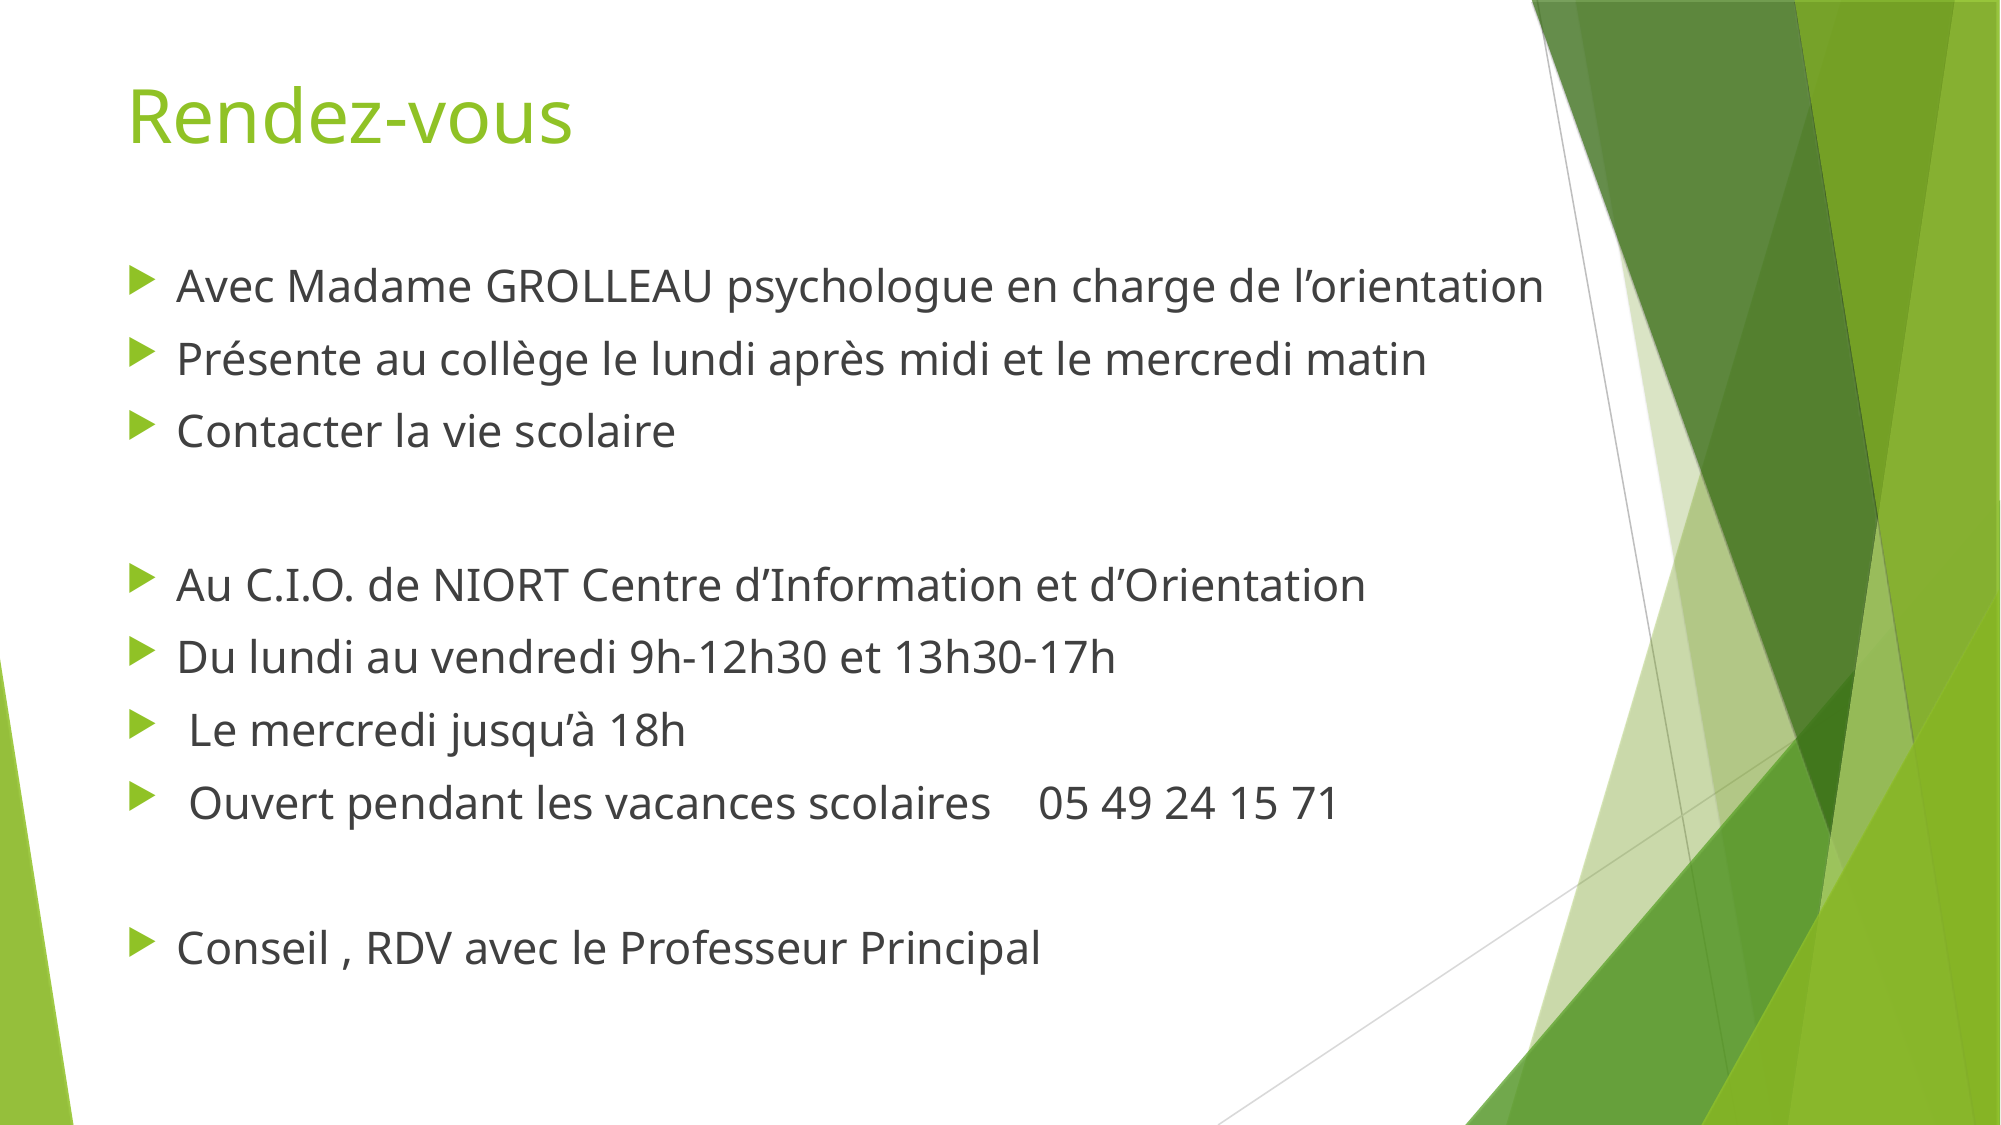

# Rendez-vous
Avec Madame GROLLEAU psychologue en charge de l’orientation
Présente au collège le lundi après midi et le mercredi matin
Contacter la vie scolaire
Au C.I.O. de NIORT Centre d’Information et d’Orientation
Du lundi au vendredi 9h-12h30 et 13h30-17h
 Le mercredi jusqu’à 18h
 Ouvert pendant les vacances scolaires 05 49 24 15 71
Conseil , RDV avec le Professeur Principal